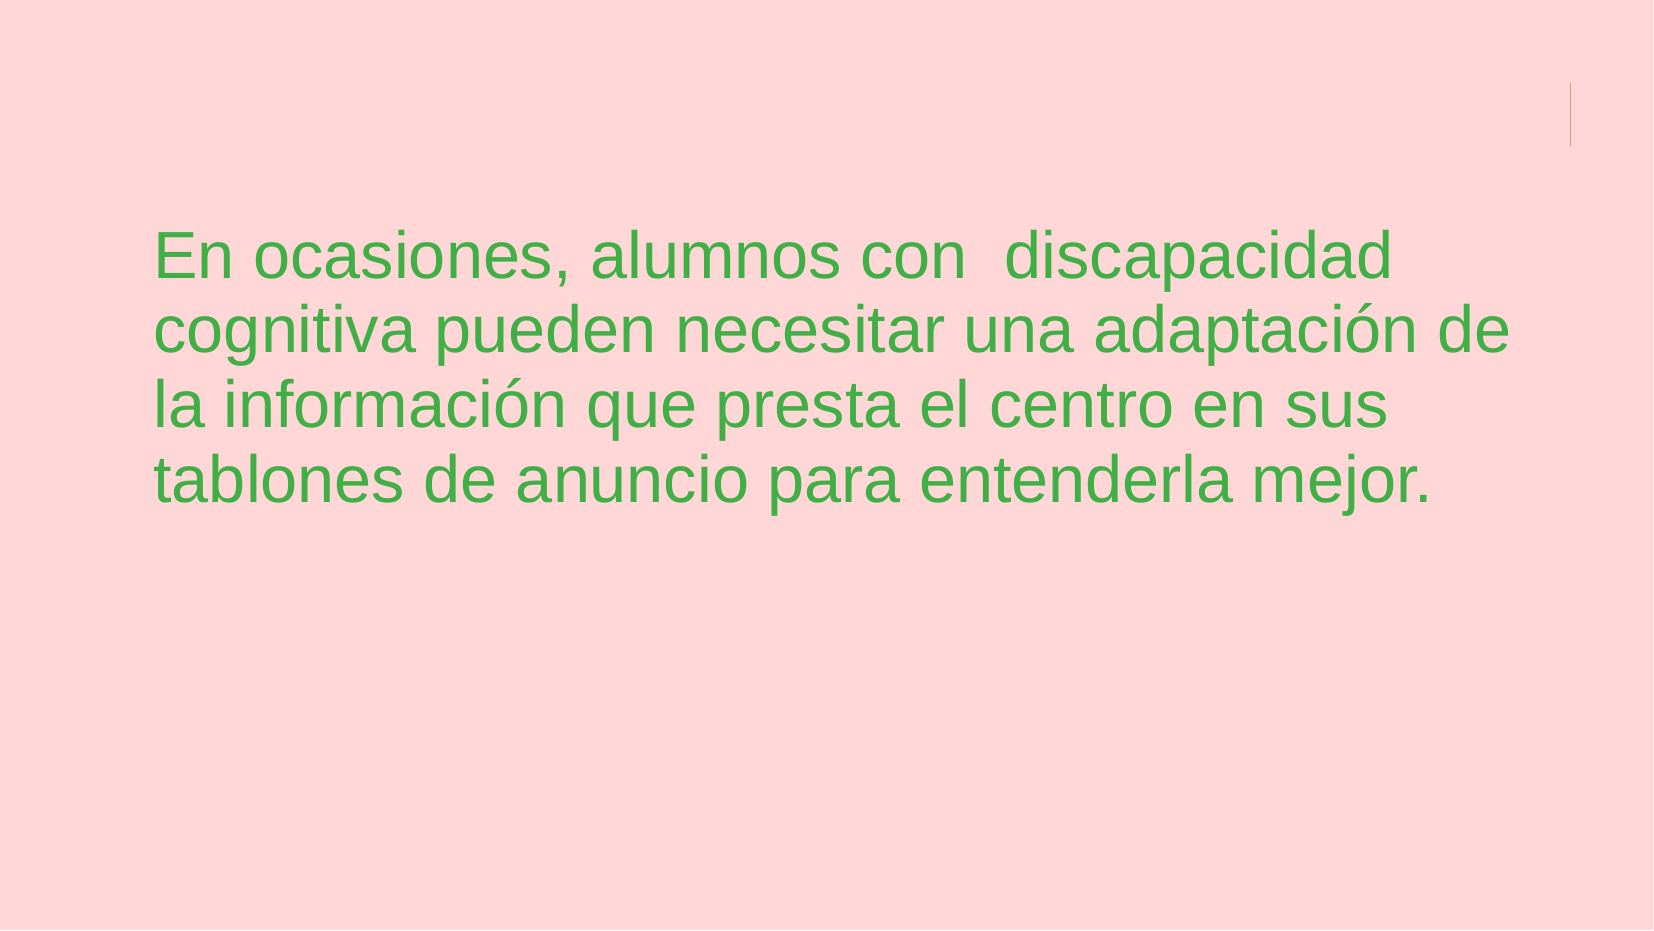

# Barrera cognitiva
En ocasiones, alumnos con discapacidad cognitiva pueden necesitar una adaptación de la información que presta el centro en sus tablones de anuncio para entenderla mejor.